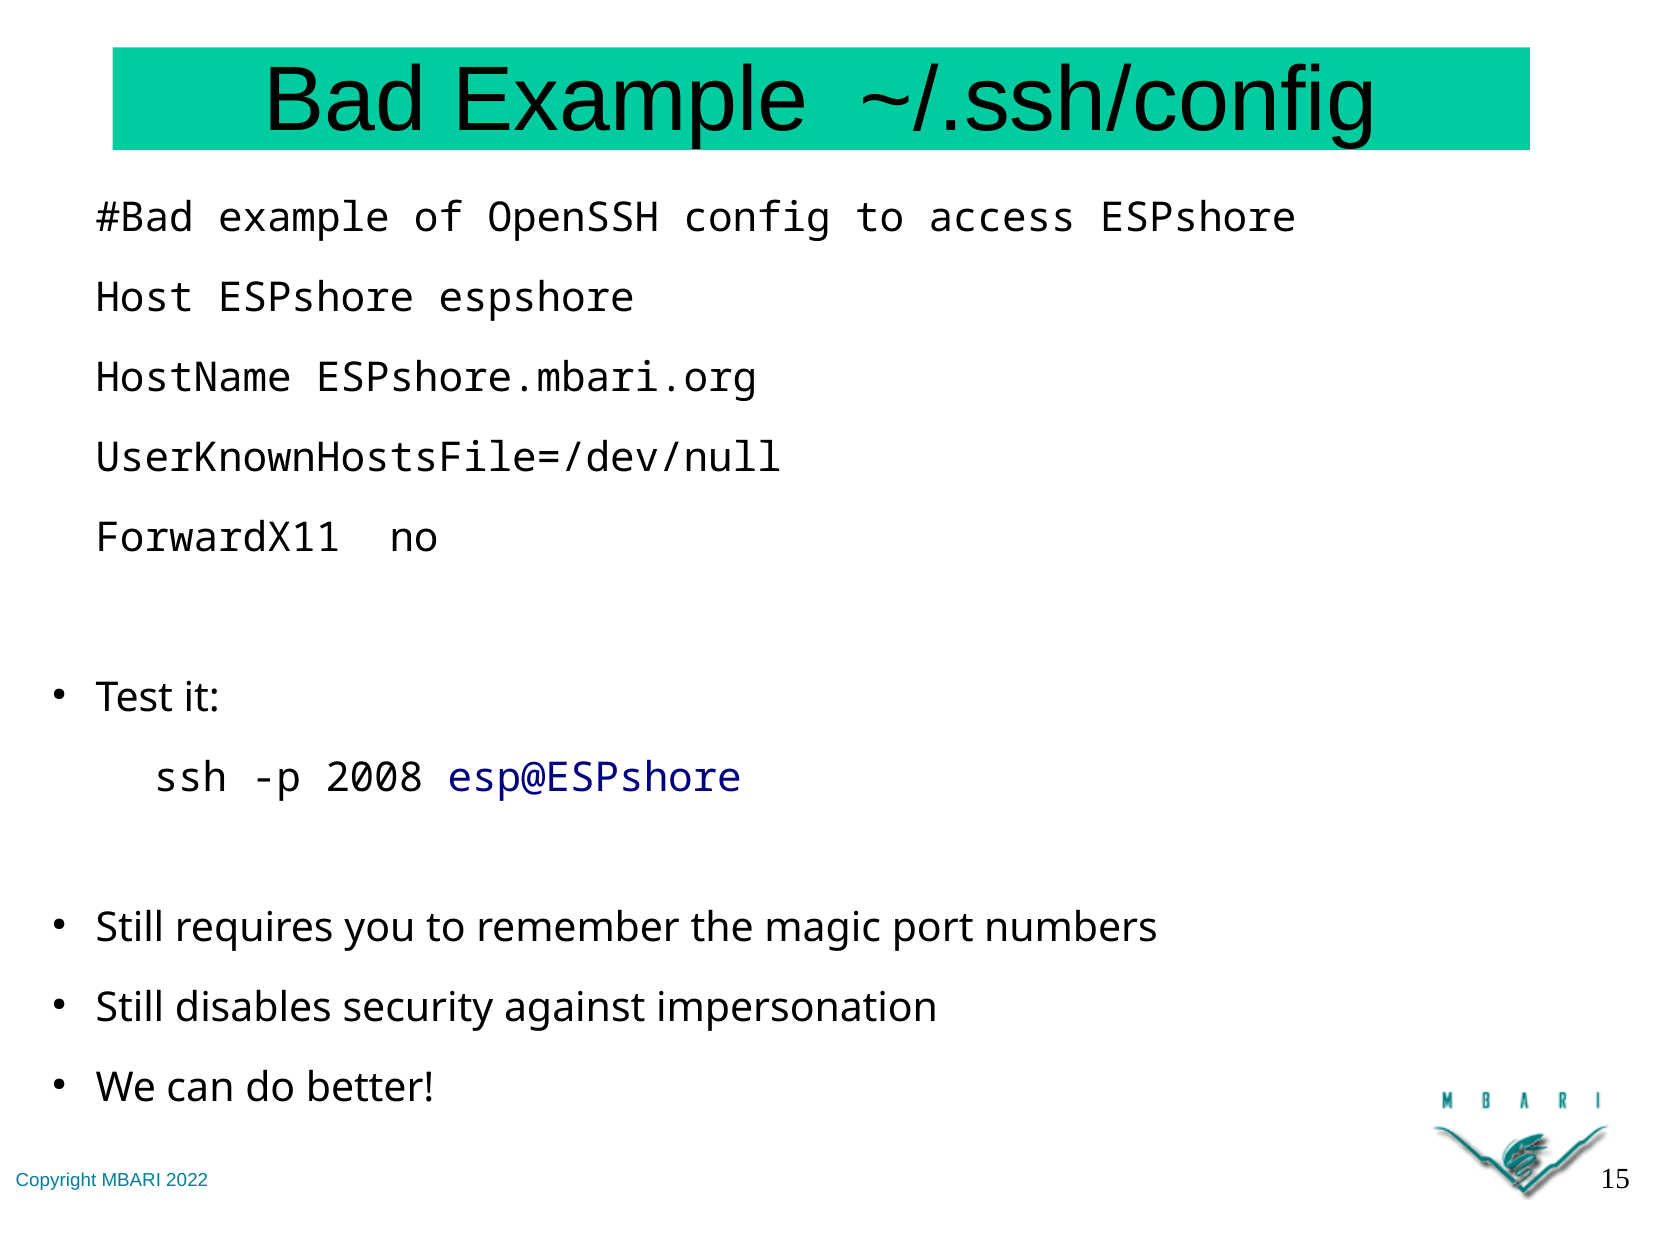

# Bad Example ~/.ssh/config
#Bad example of OpenSSH config to access ESPshore
Host ESPshore espshore
HostName ESPshore.mbari.org
UserKnownHostsFile=/dev/null
ForwardX11 no
Test it:
ssh -p 2008 esp@ESPshore
Still requires you to remember the magic port numbers
Still disables security against impersonation
We can do better!